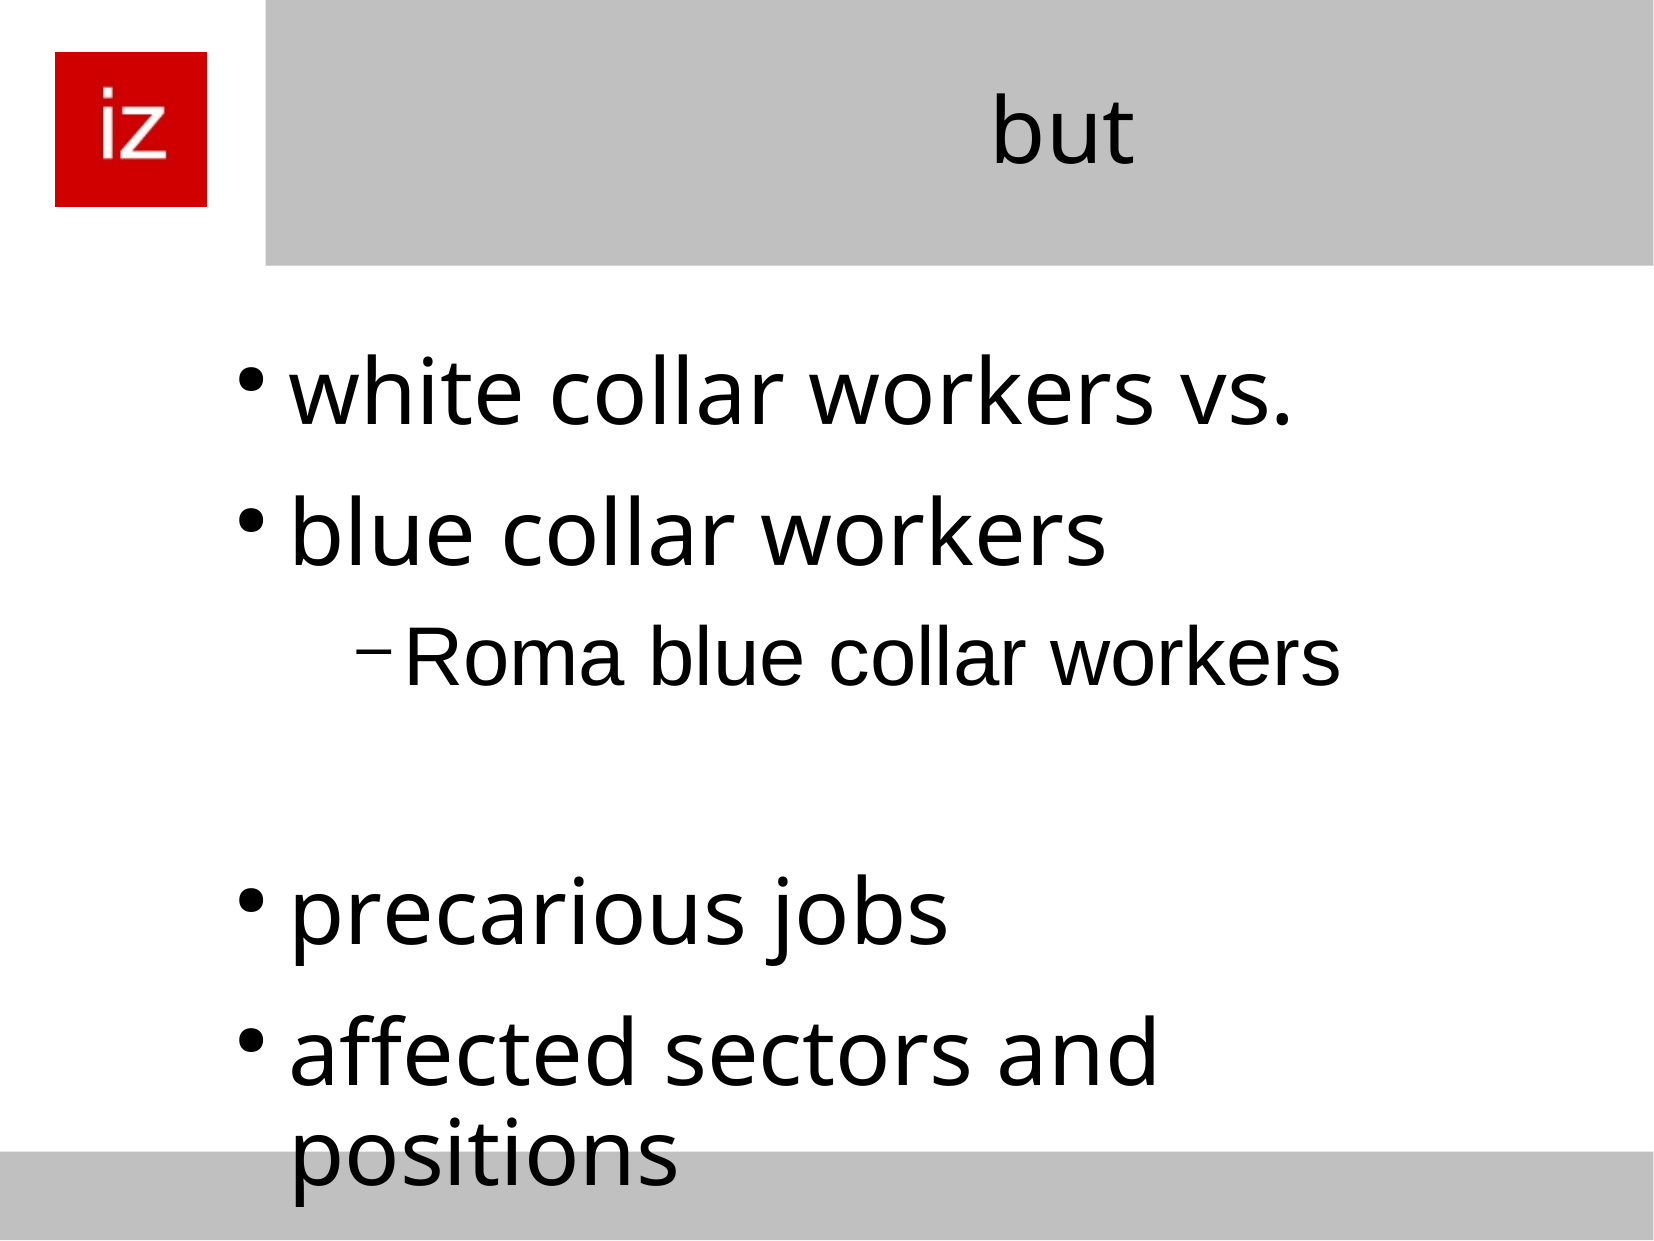

# but
white collar workers vs.
blue collar workers
Roma blue collar workers
precarious jobs
affected sectors and positions